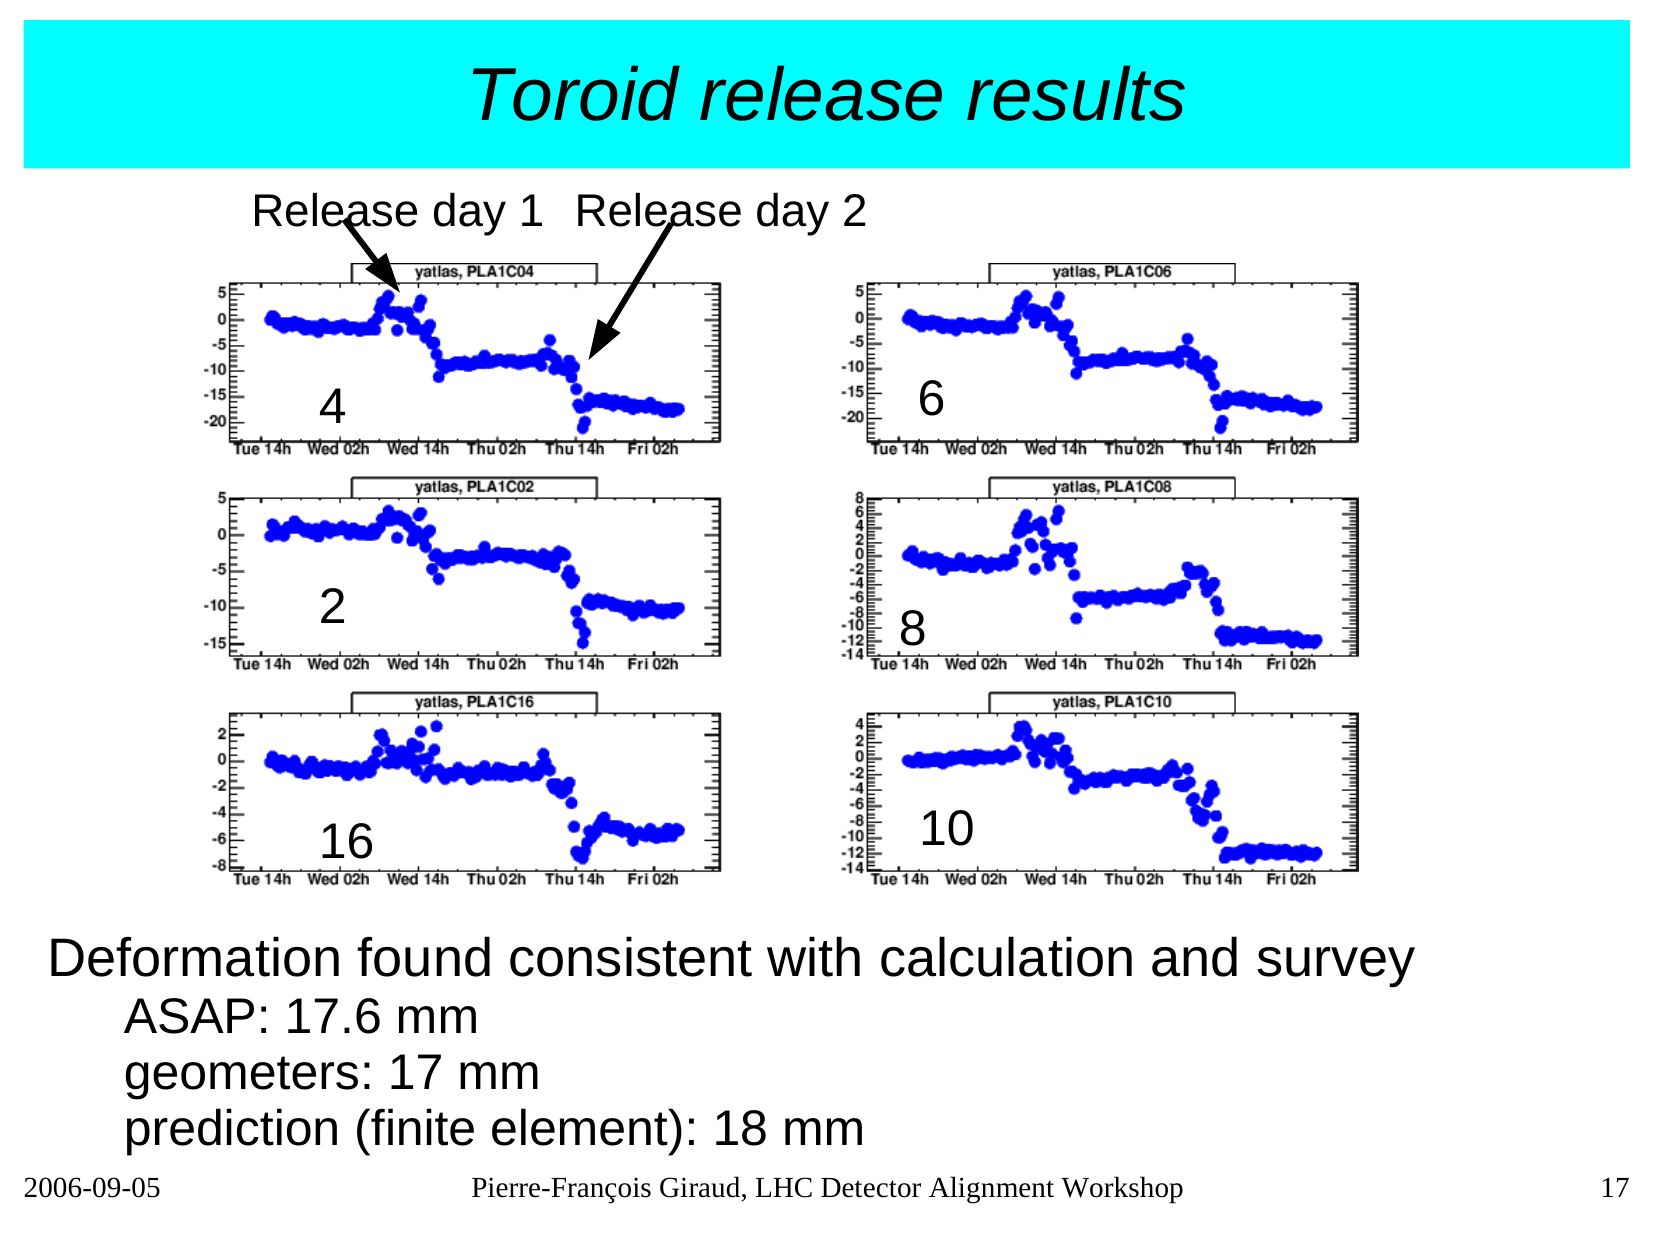

# Toroid release results
Release day 1
Release day 2
6
4
2
8
10
16
Deformation found consistent with calculation and survey
ASAP: 17.6 mm
geometers: 17 mm
prediction (finite element): 18 mm
2006-09-05
Pierre-François Giraud, LHC Detector Alignment Workshop
17